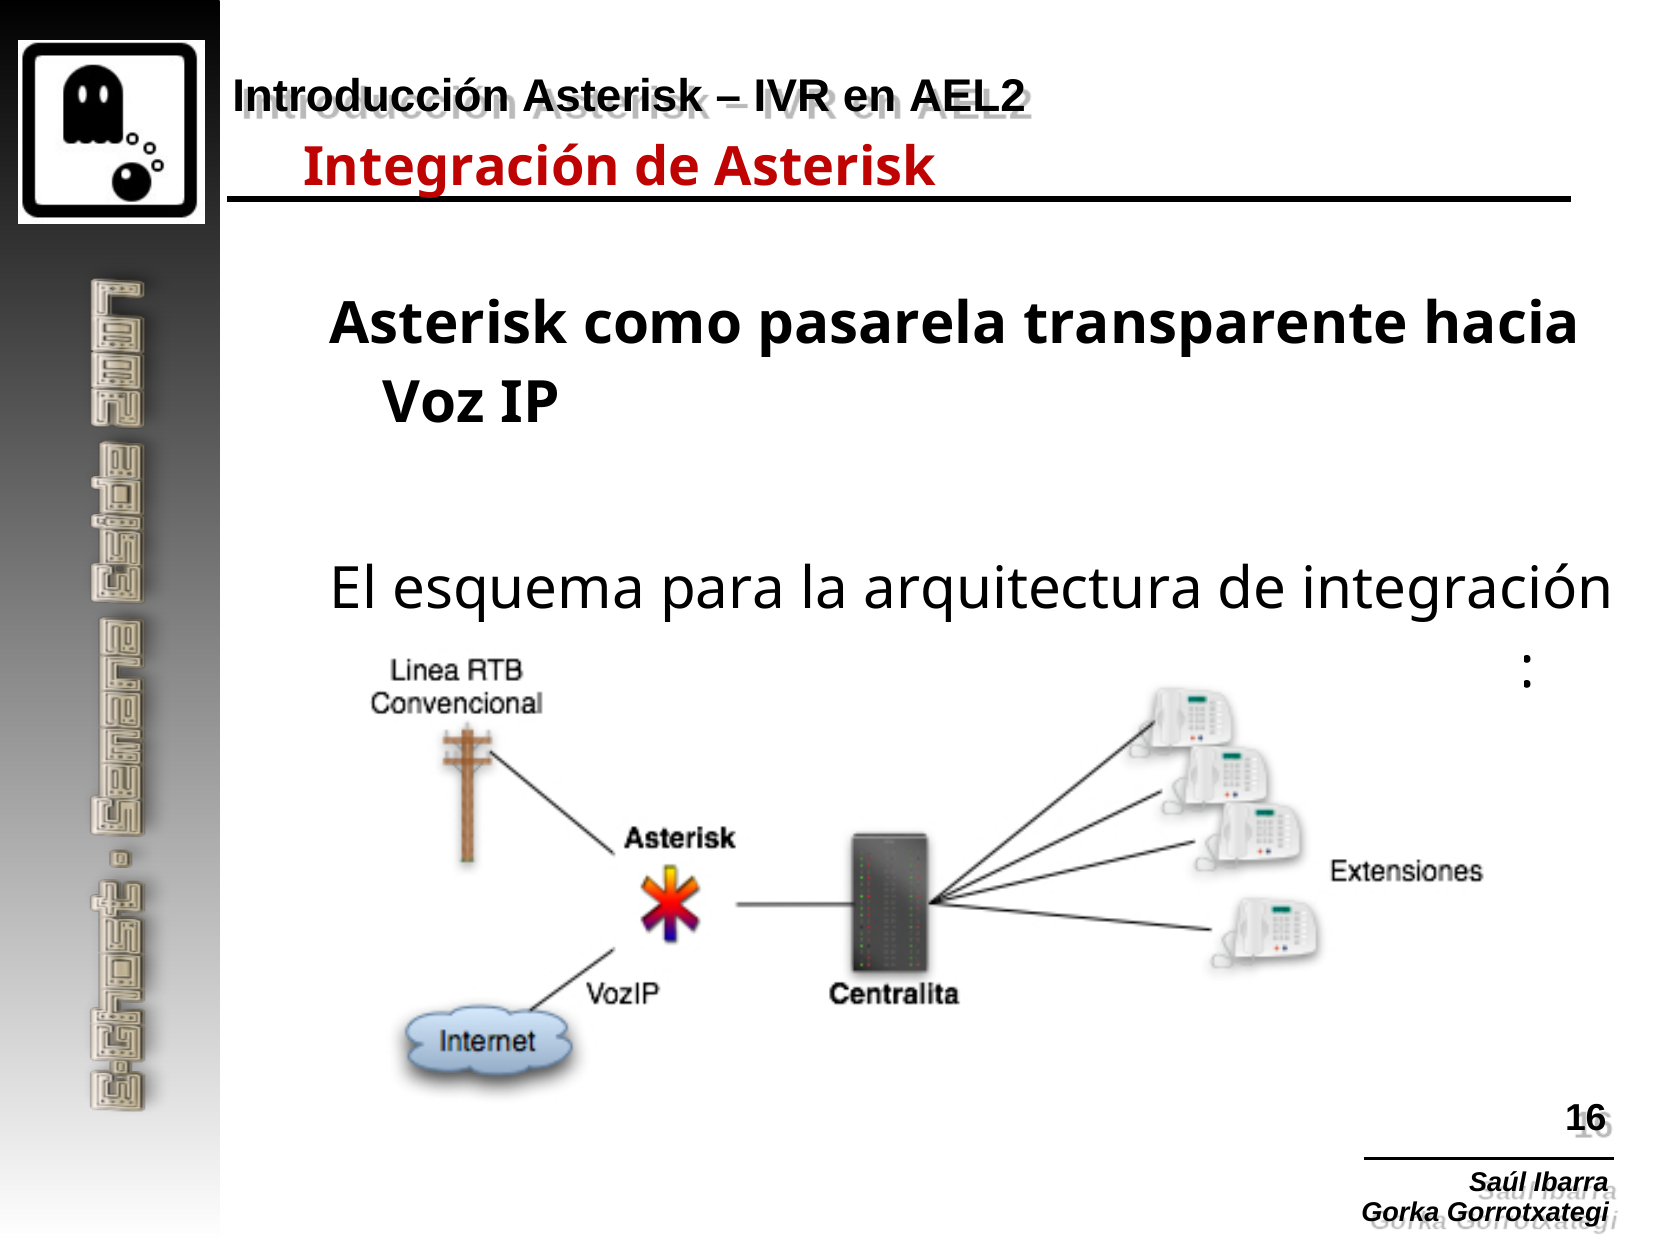

Integración de Asterisk
# Asterisk como pasarela transparente hacia Voz IP
El esquema para la arquitectura de integración como pasarela hacia VozIP es el siguiente: